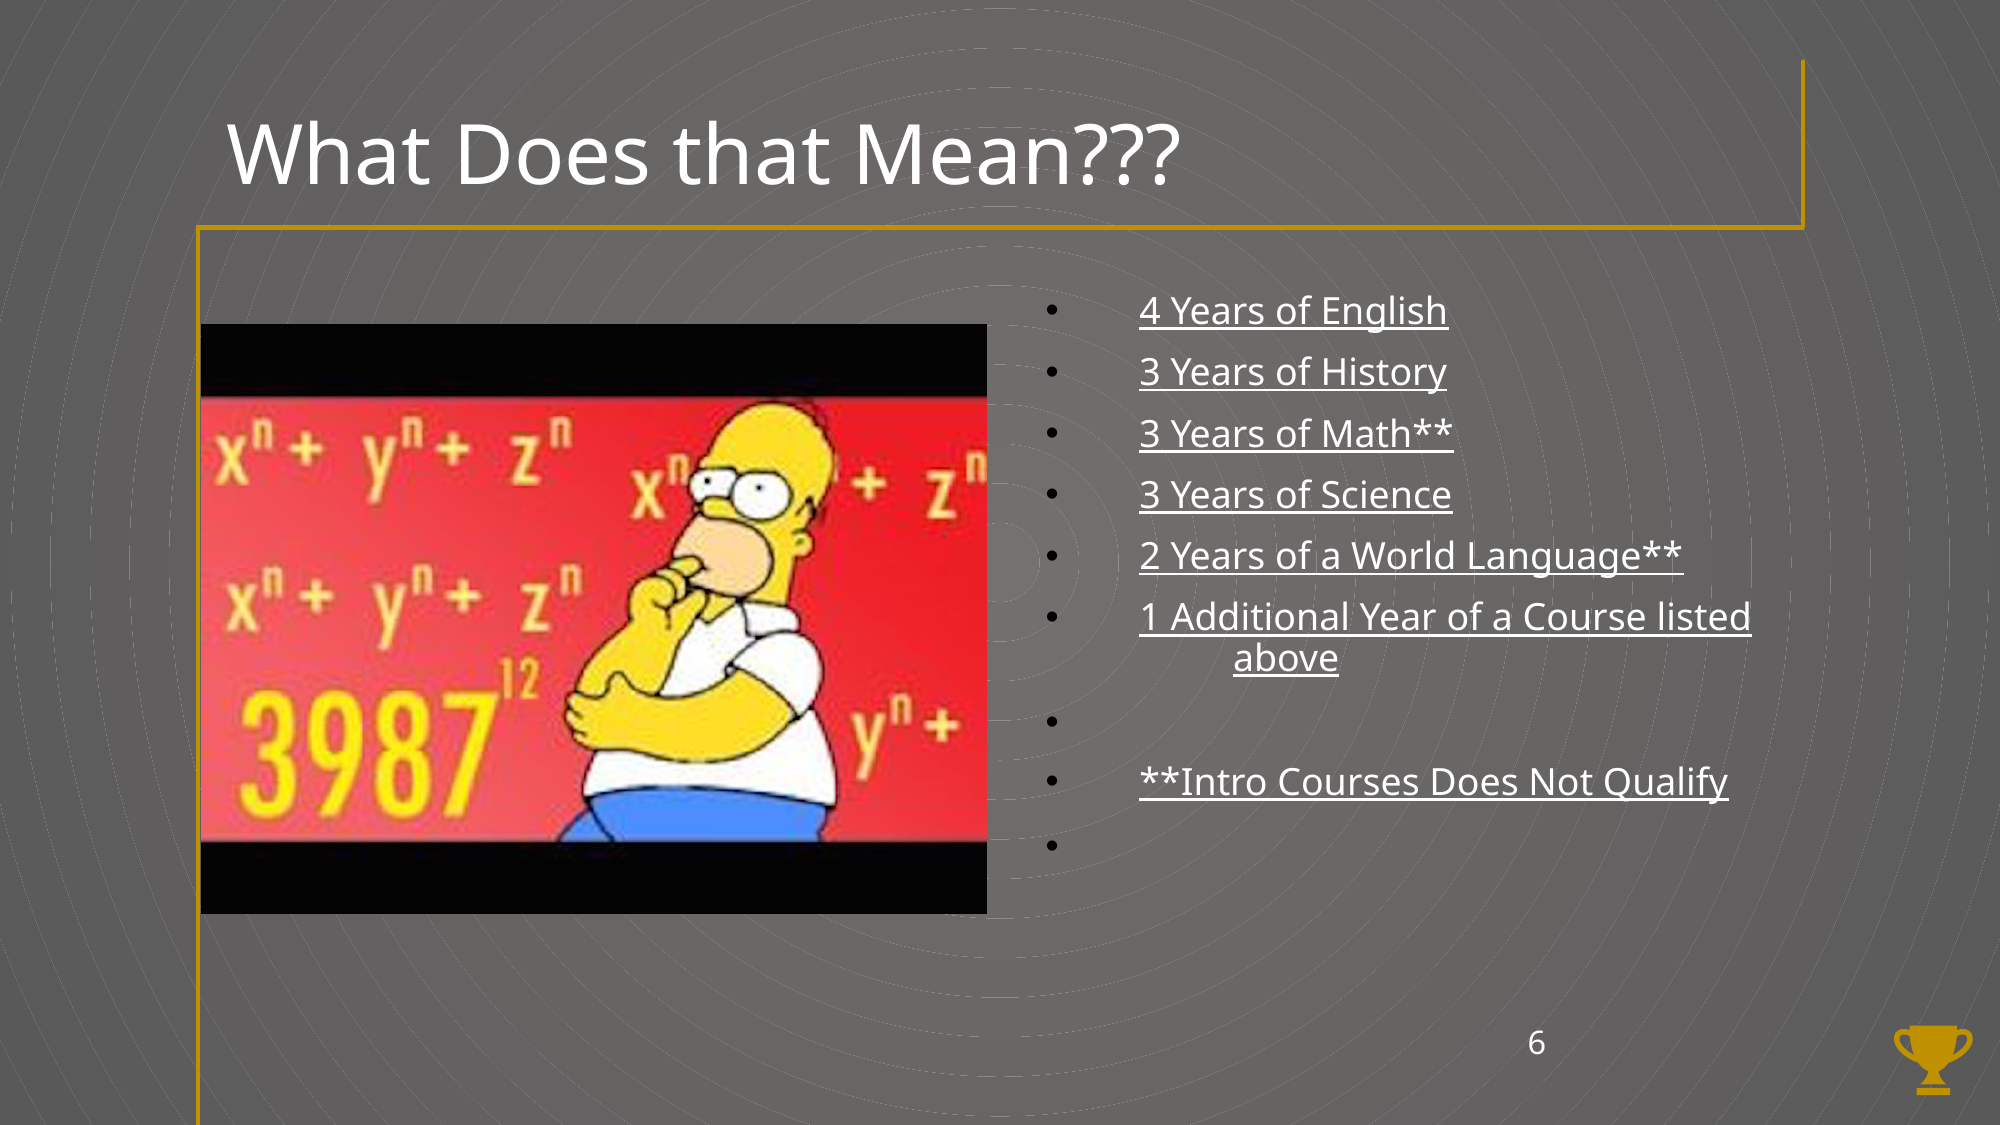

# What Does that Mean???
4 Years of English
3 Years of History
3 Years of Math**
3 Years of Science
2 Years of a World Language**
1 Additional Year of a Course listed above
**Intro Courses Does Not Qualify